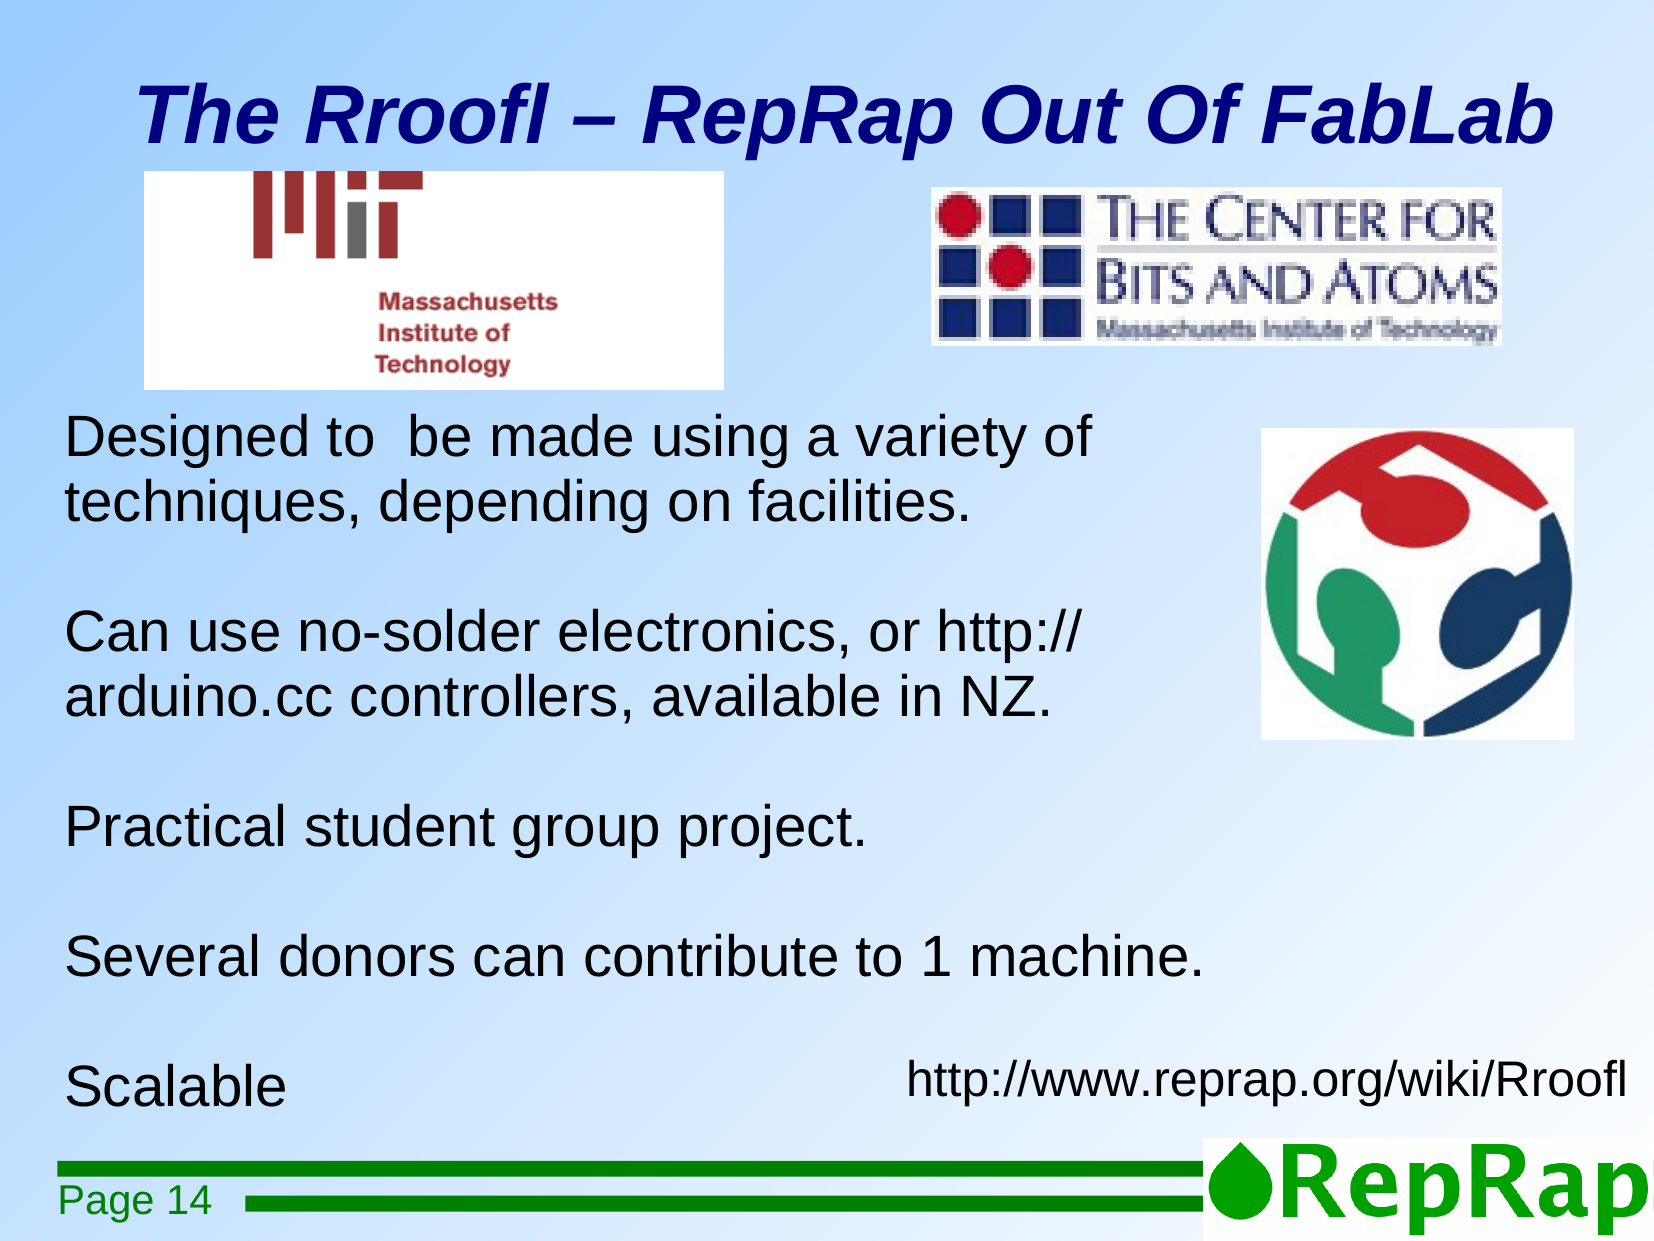

# The Rroofl – RepRap Out Of FabLab
Designed to be made using a variety of techniques, depending on facilities.
Can use no-solder electronics, or http://arduino.cc controllers, available in NZ.
Practical student group project.
Several donors can contribute to 1 machine.
Scalable
http://www.reprap.org/wiki/Rroofl